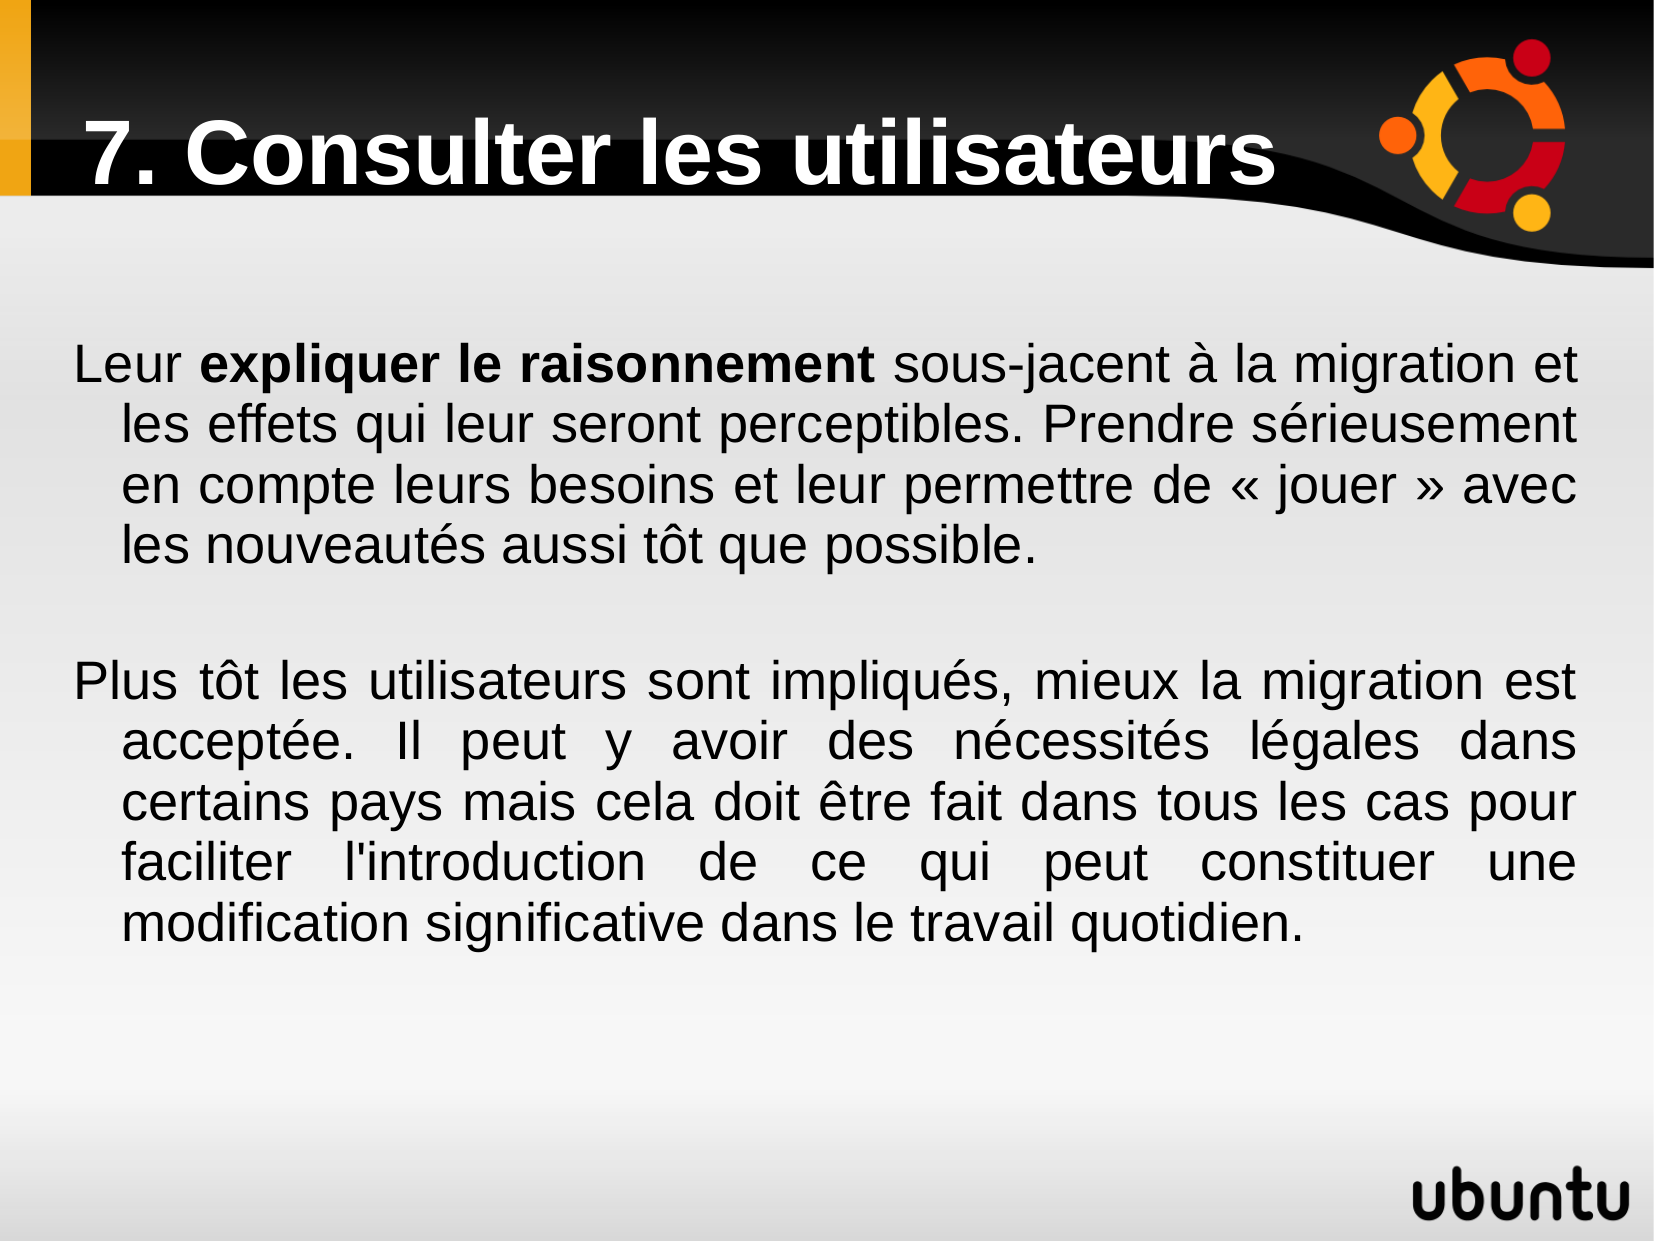

# 7. Consulter les utilisateurs
Leur expliquer le raisonnement sous-jacent à la migration et les effets qui leur seront perceptibles. Prendre sérieusement en compte leurs besoins et leur permettre de « jouer » avec les nouveautés aussi tôt que possible.
Plus tôt les utilisateurs sont impliqués, mieux la migration est acceptée. Il peut y avoir des nécessités légales dans certains pays mais cela doit être fait dans tous les cas pour faciliter l'introduction de ce qui peut constituer une modification significative dans le travail quotidien.